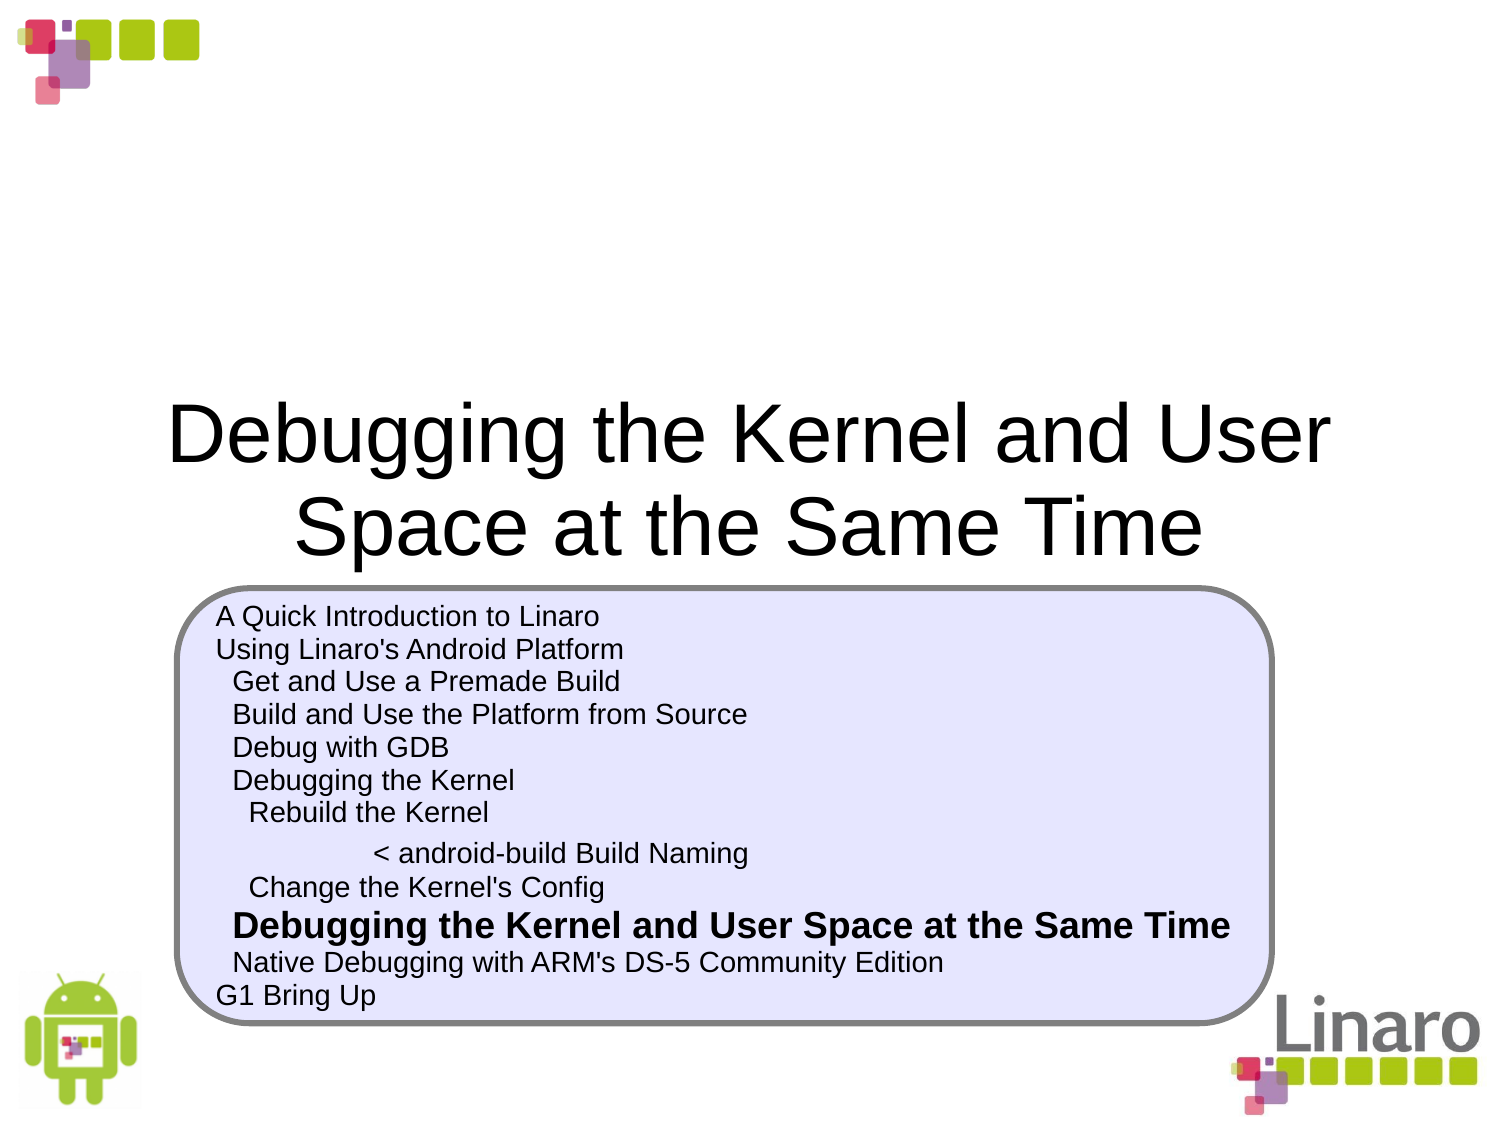

# Debugging the Kernel and User Space at the Same Time
A Quick Introduction to Linaro
Using Linaro's Android Platform
 Get and Use a Premade Build
 Build and Use the Platform from Source
 Debug with GDB
 Debugging the Kernel
 Rebuild the Kernel
 < android-build Build Naming
 Change the Kernel's Config
 Debugging the Kernel and User Space at the Same Time
 Native Debugging with ARM's DS-5 Community Edition
G1 Bring Up